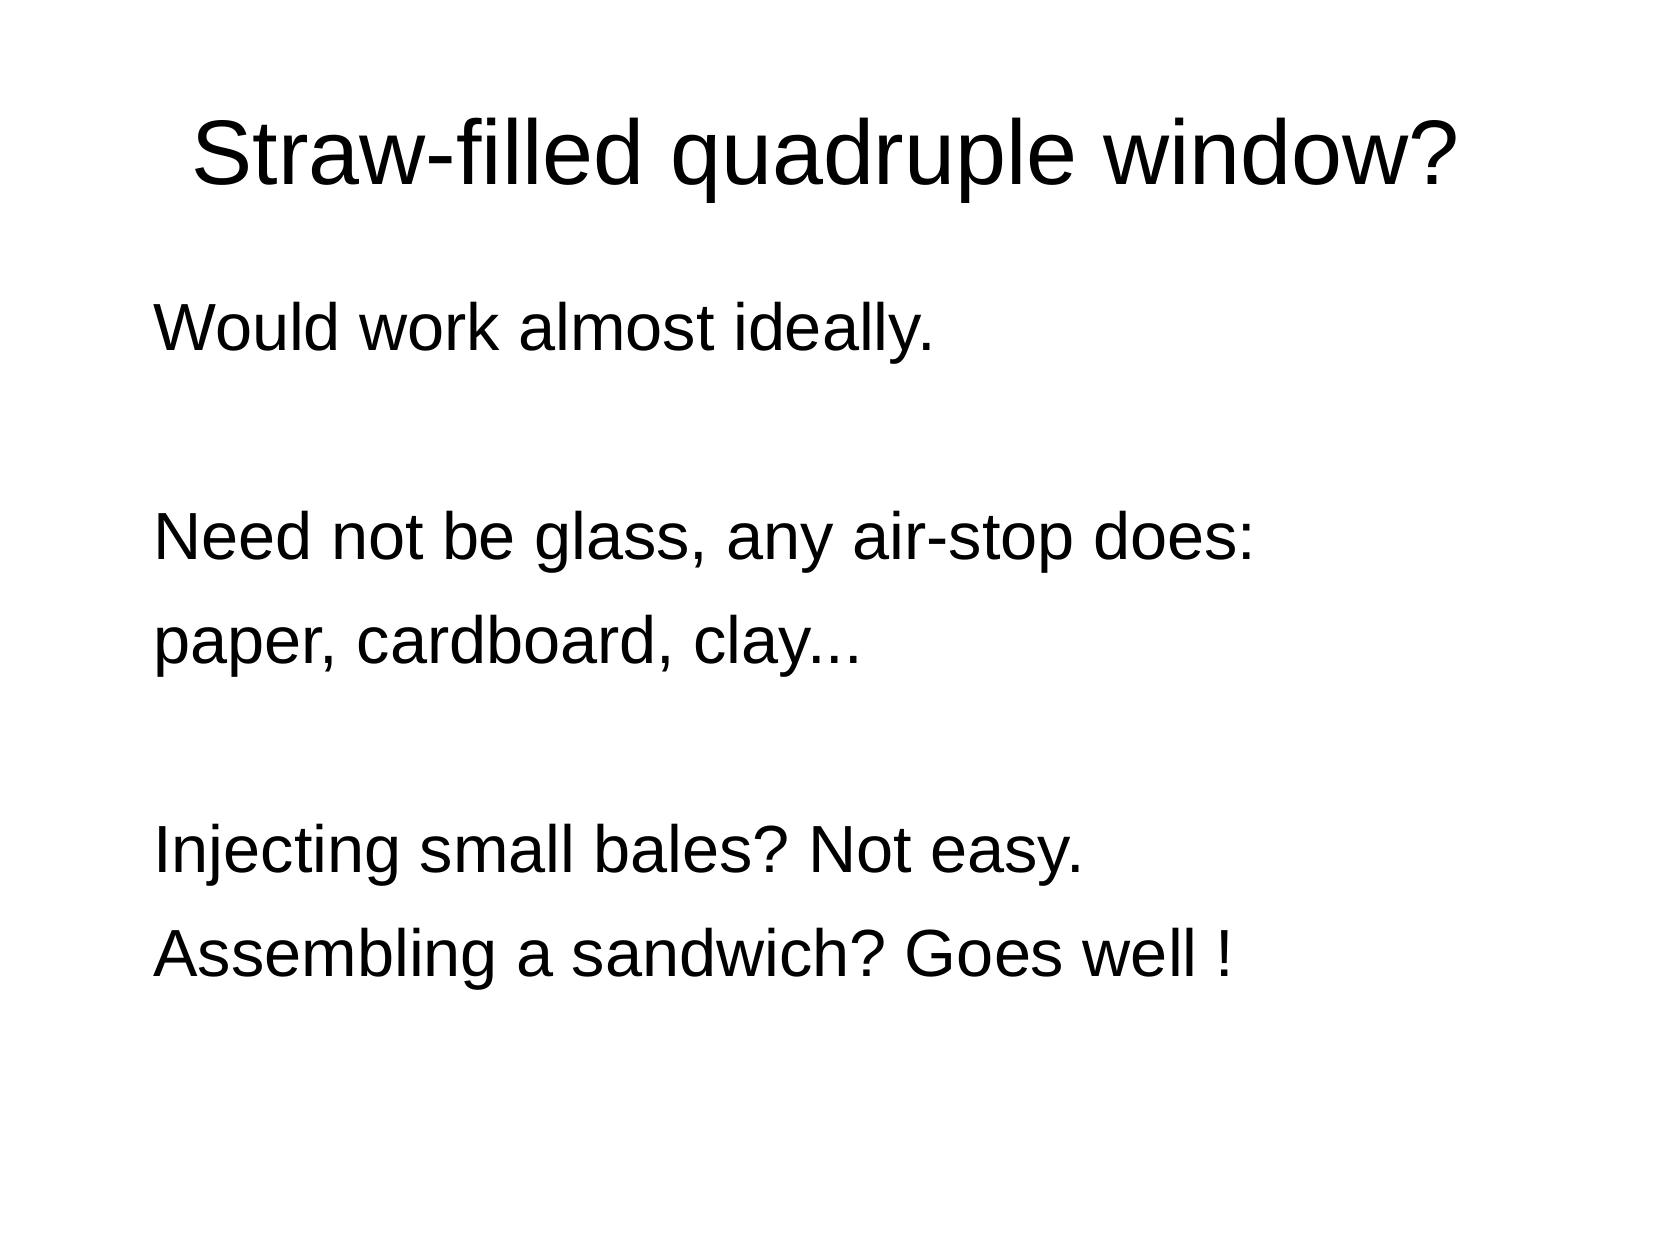

# Straw-filled quadruple window?
Would work almost ideally.
Need not be glass, any air-stop does:
paper, cardboard, clay...
Injecting small bales? Not easy.
Assembling a sandwich? Goes well !